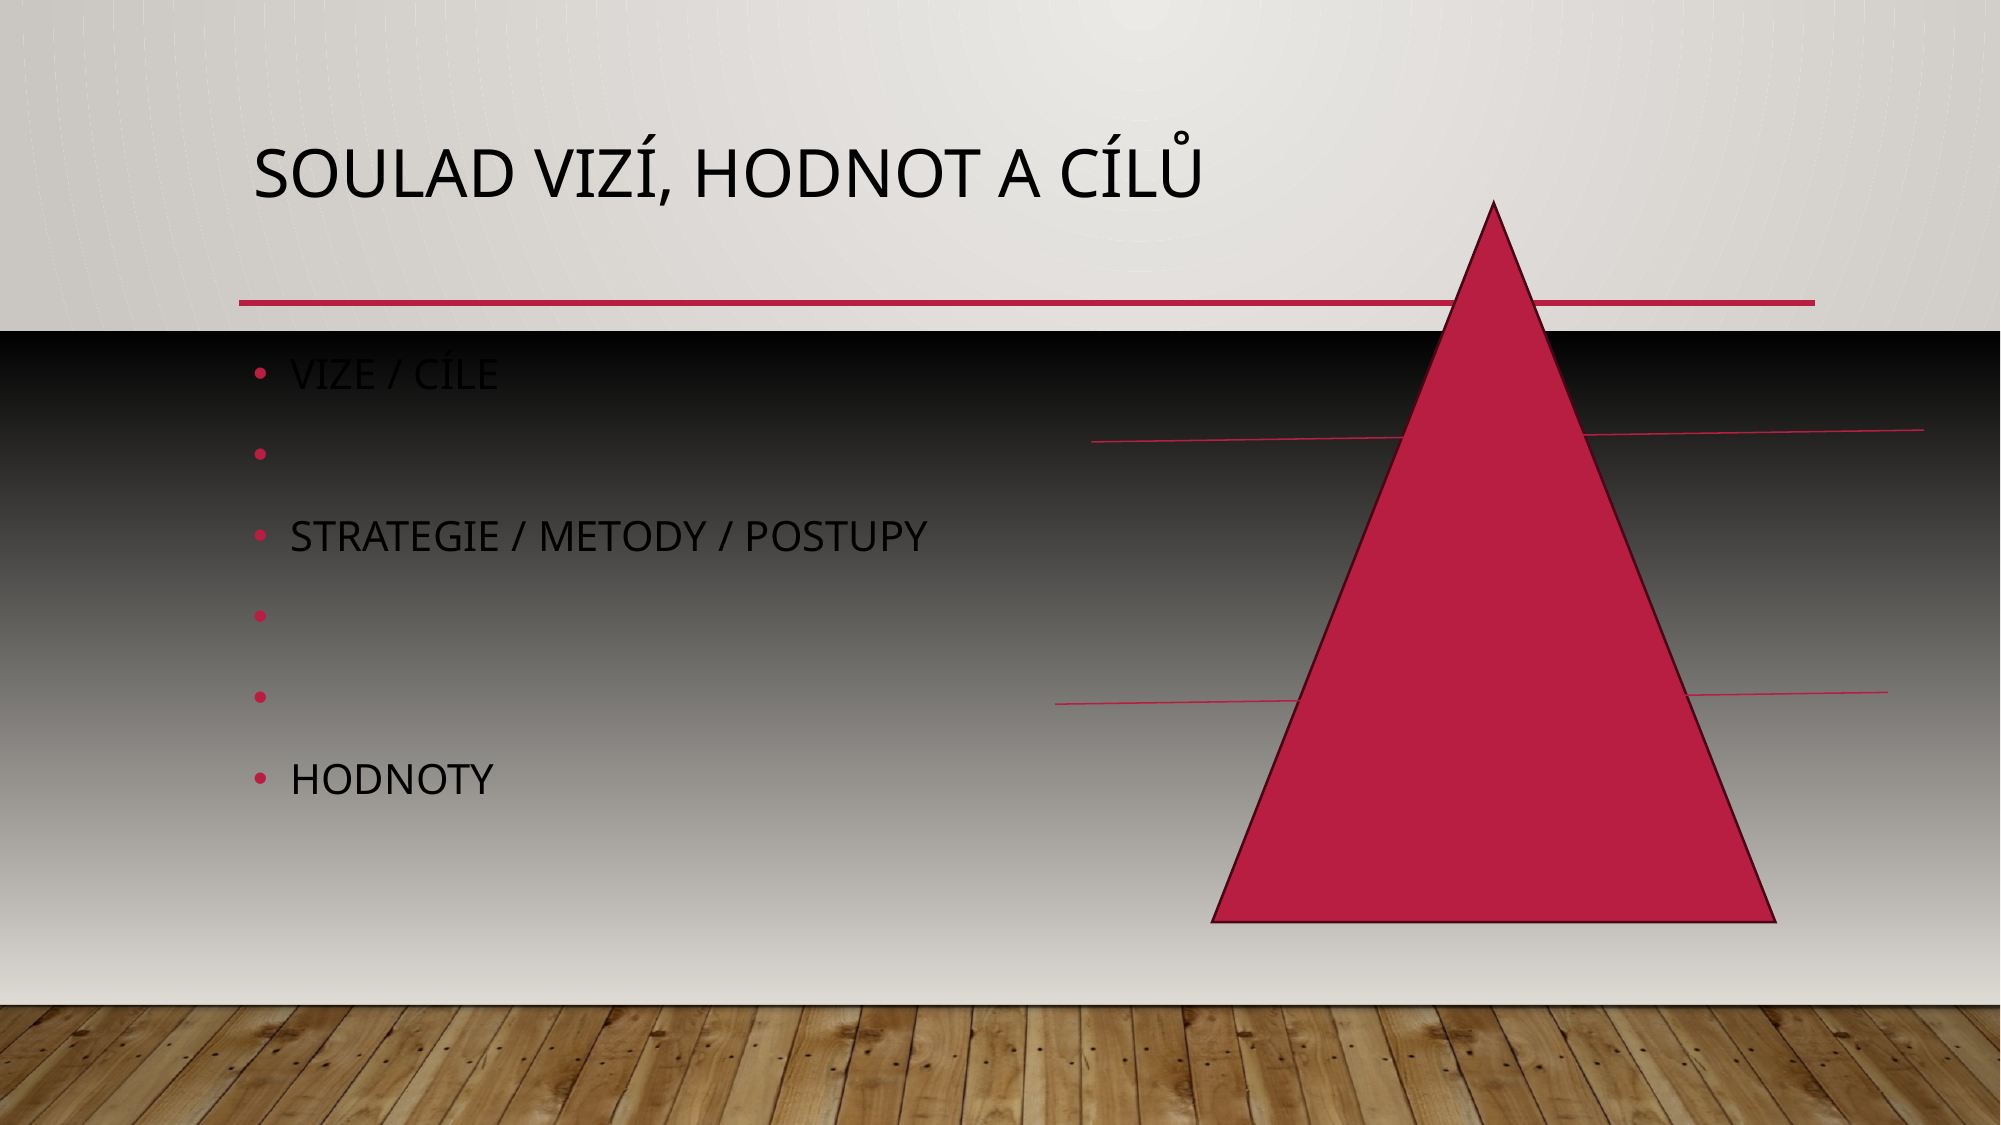

# Soulad vizí, hodnot a cílů
VIZE / CÍLE
STRATEGIE / METODY / POSTUPY
HODNOTY